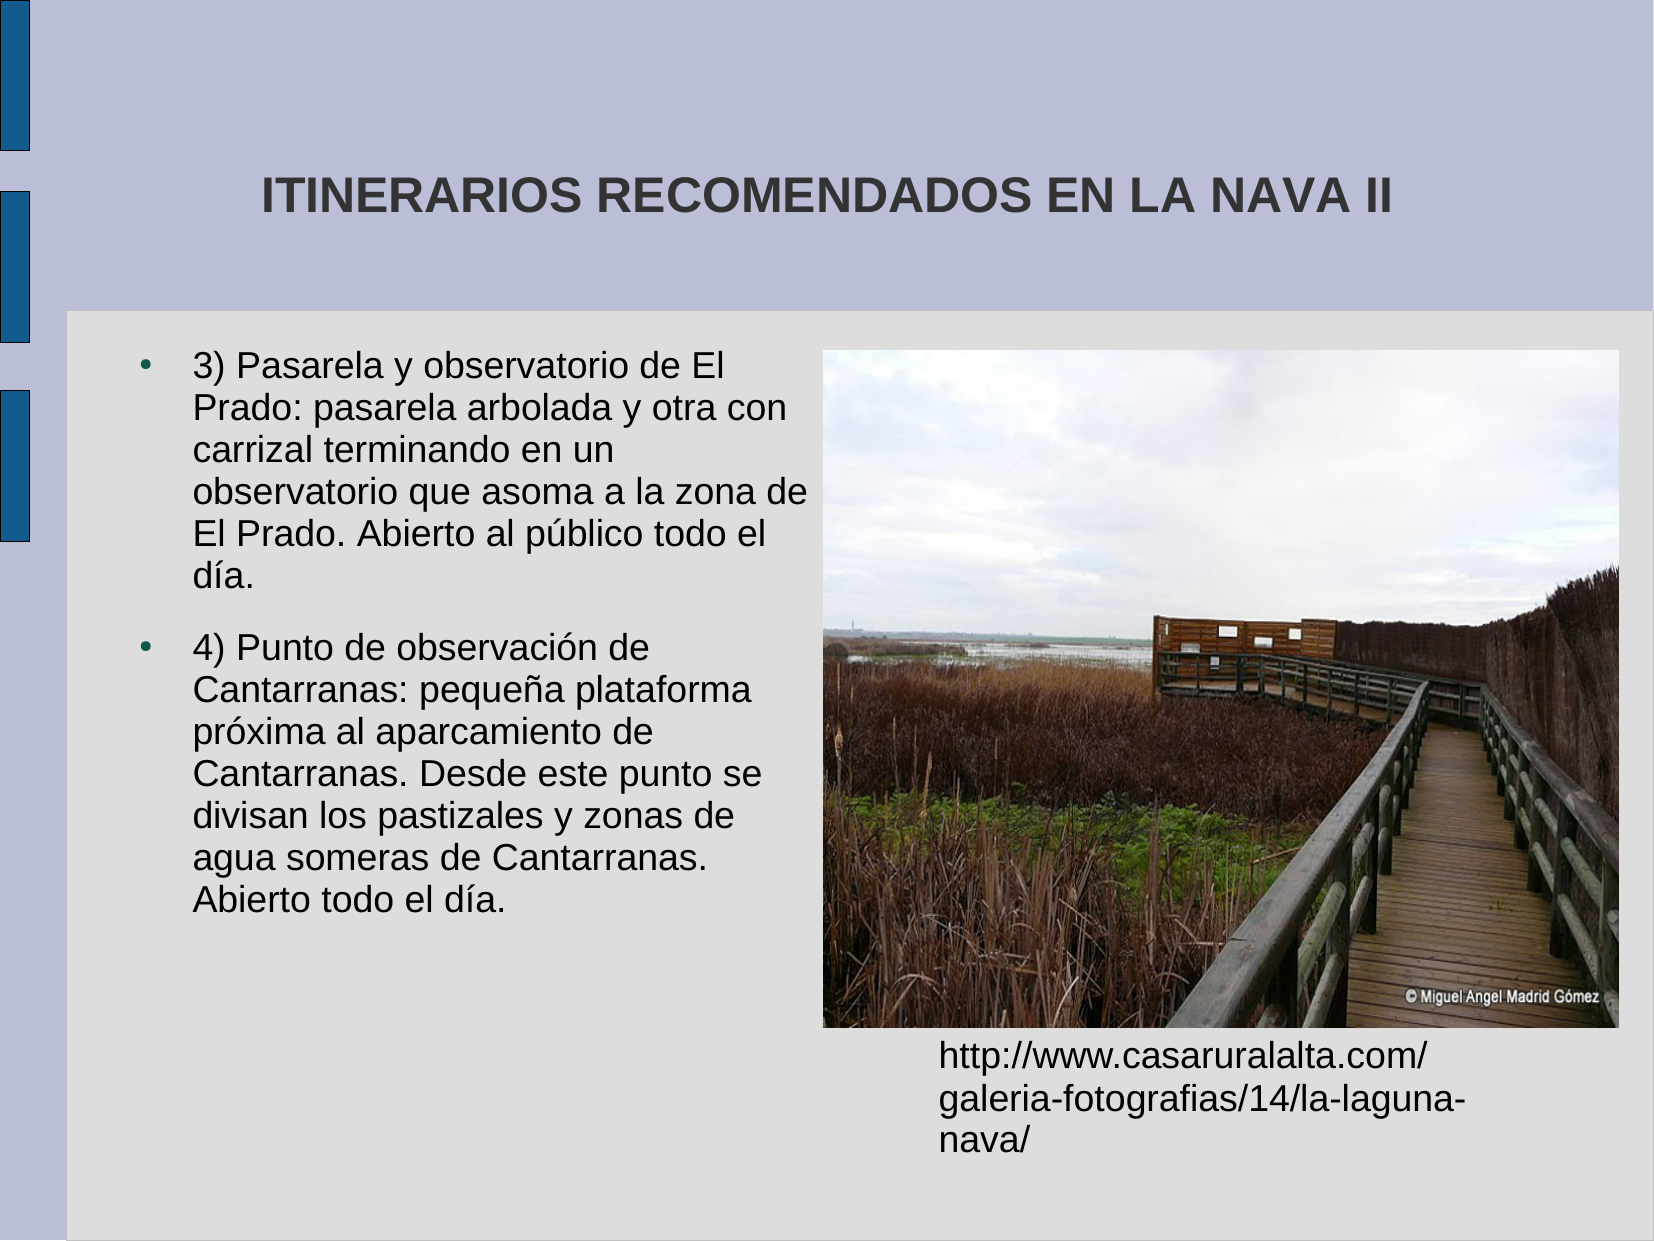

# ITINERARIOS RECOMENDADOS EN LA NAVA II
3) Pasarela y observatorio de El Prado: pasarela arbolada y otra con carrizal terminando en un observatorio que asoma a la zona de El Prado. Abierto al público todo el día.
4) Punto de observación de Cantarranas: pequeña plataforma próxima al aparcamiento de Cantarranas. Desde este punto se divisan los pastizales y zonas de agua someras de Cantarranas. Abierto todo el día.
http://www.casaruralalta.com/galeria-fotografias/14/la-laguna-nava/